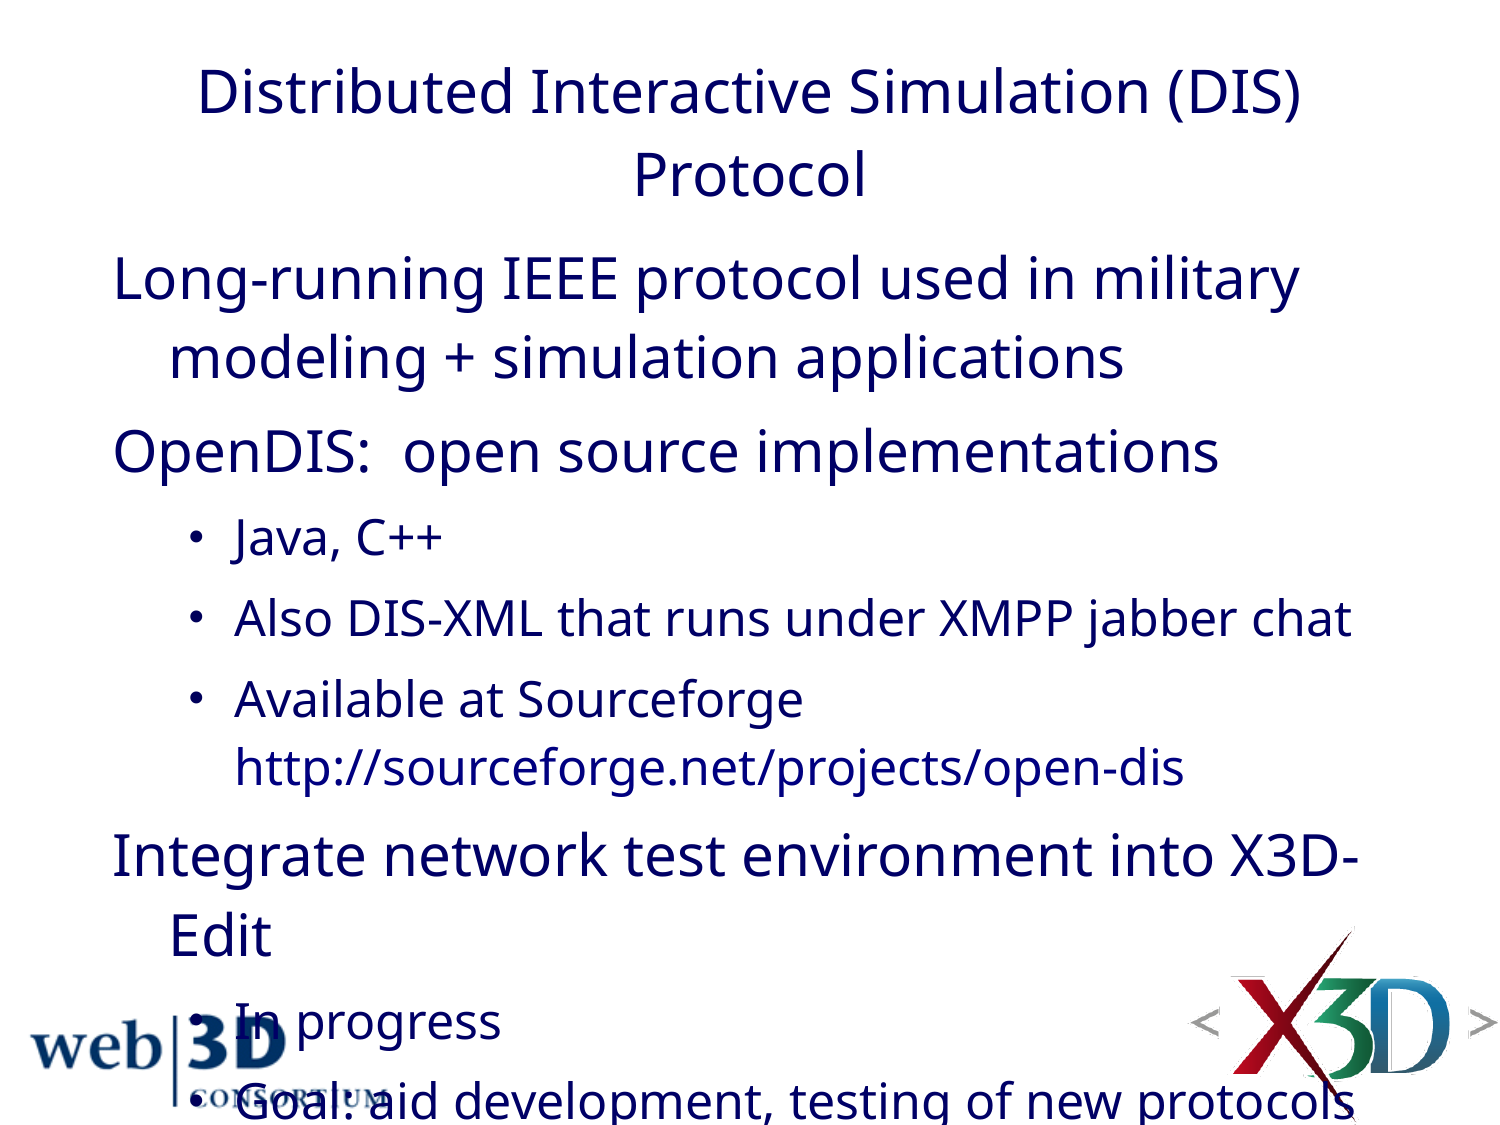

# Distributed Interactive Simulation (DIS) Protocol
Long-running IEEE protocol used in military modeling + simulation applications
OpenDIS: open source implementations
Java, C++
Also DIS-XML that runs under XMPP jabber chat
Available at Sourceforge http://sourceforge.net/projects/open-dis
Integrate network test environment into X3D-Edit
In progress
Goal: aid development, testing of new protocols